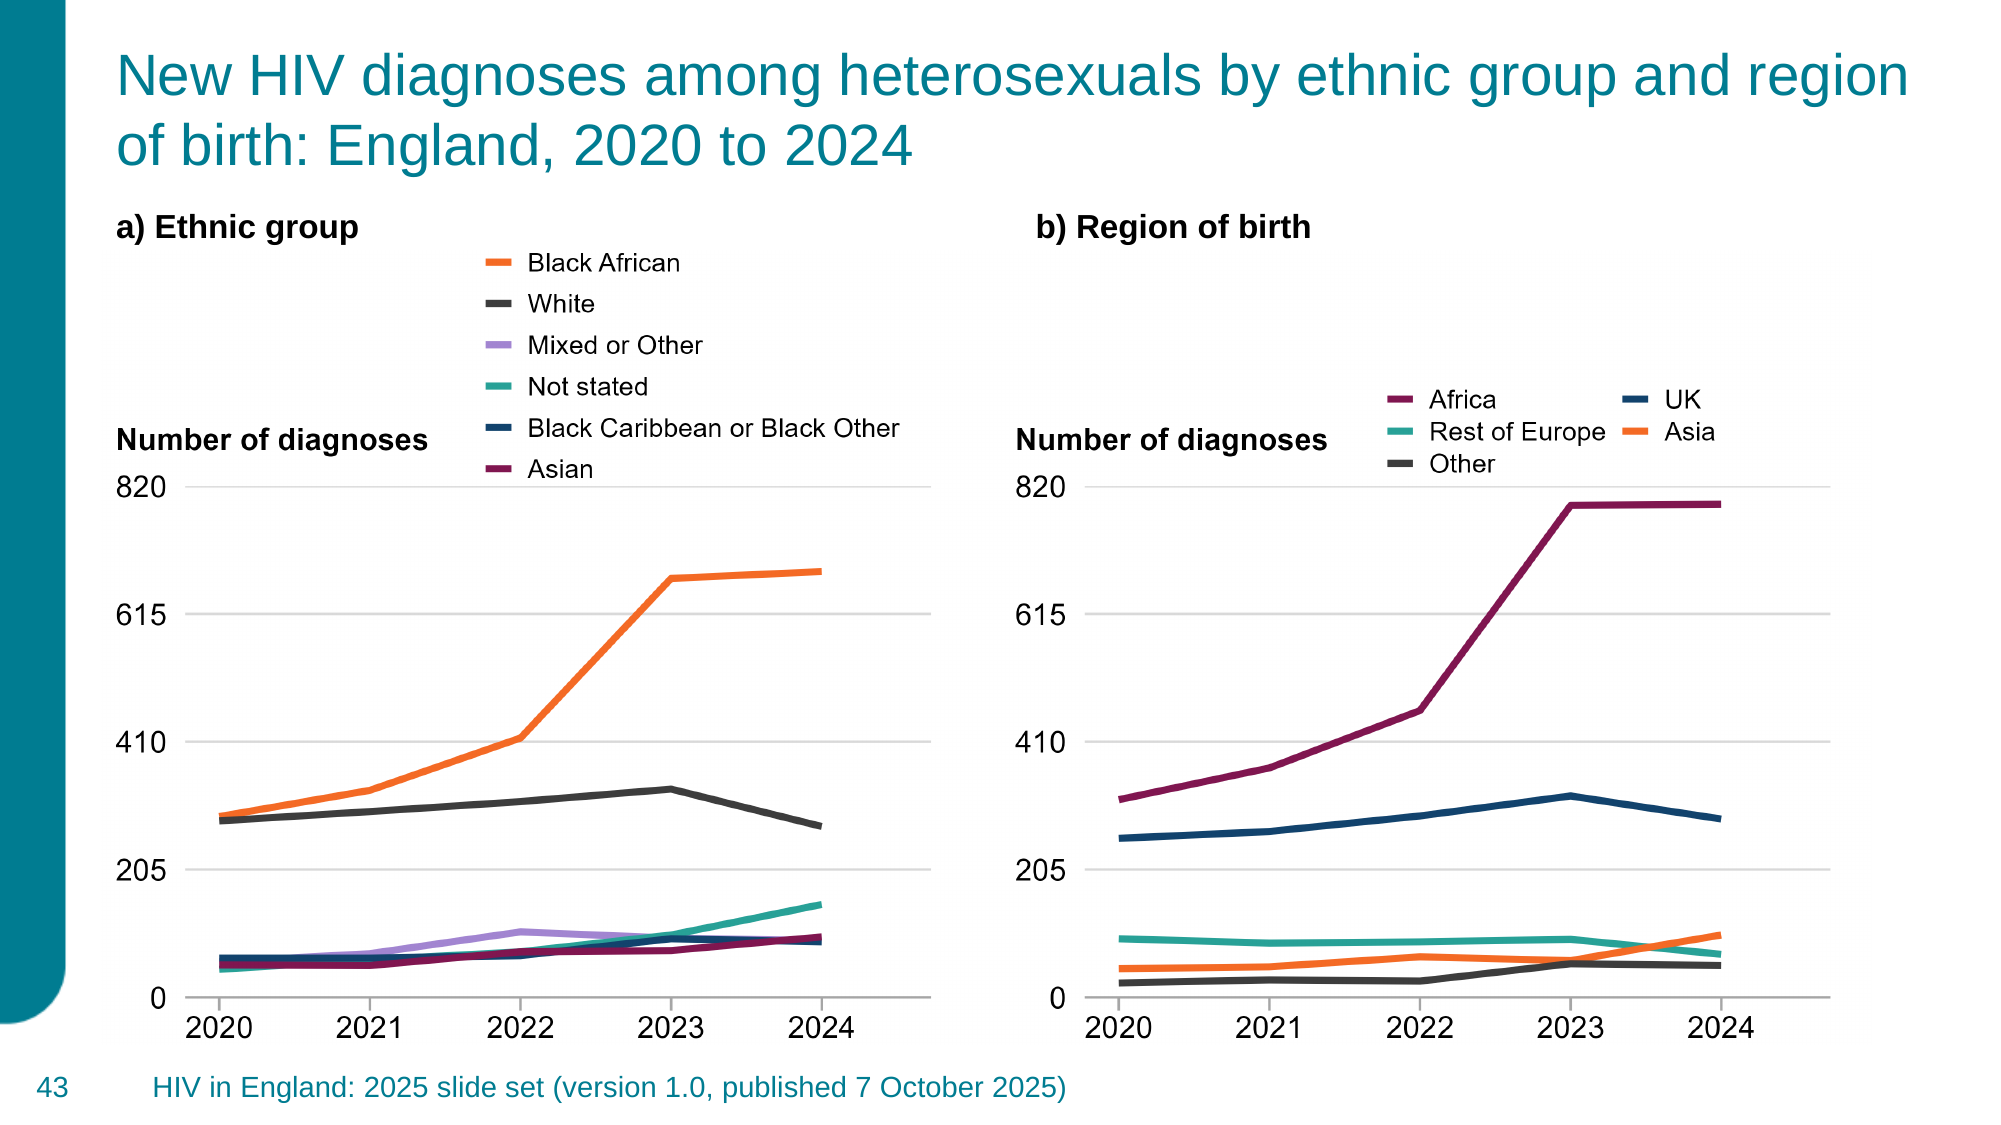

# New HIV diagnoses among heterosexuals by ethnic group and region of birth: England, 2020 to 2024
a) Ethnic group
b) Region of birth
43
HIV in England: 2025 slide set (version 1.0, published 7 October 2025)